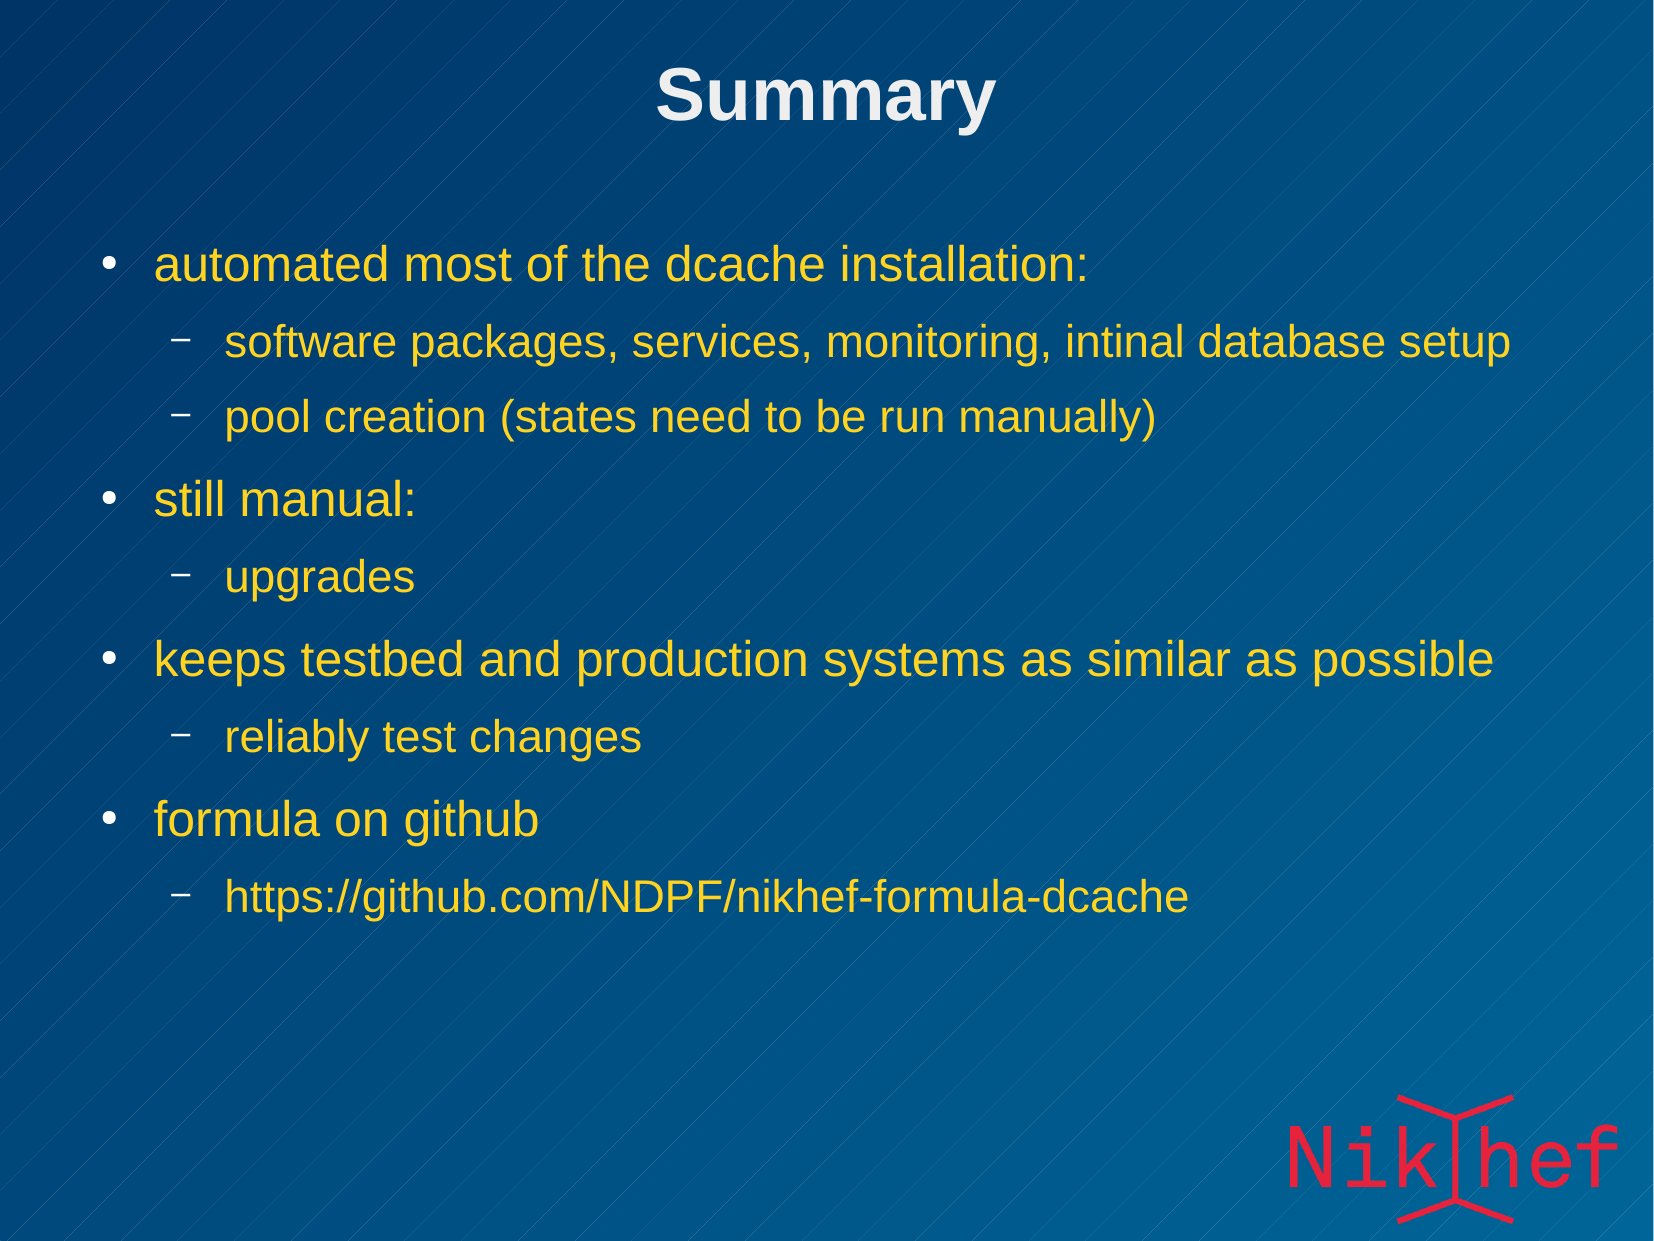

# Summary
automated most of the dcache installation:
software packages, services, monitoring, intinal database setup
pool creation (states need to be run manually)
still manual:
upgrades
keeps testbed and production systems as similar as possible
reliably test changes
formula on github
https://github.com/NDPF/nikhef-formula-dcache